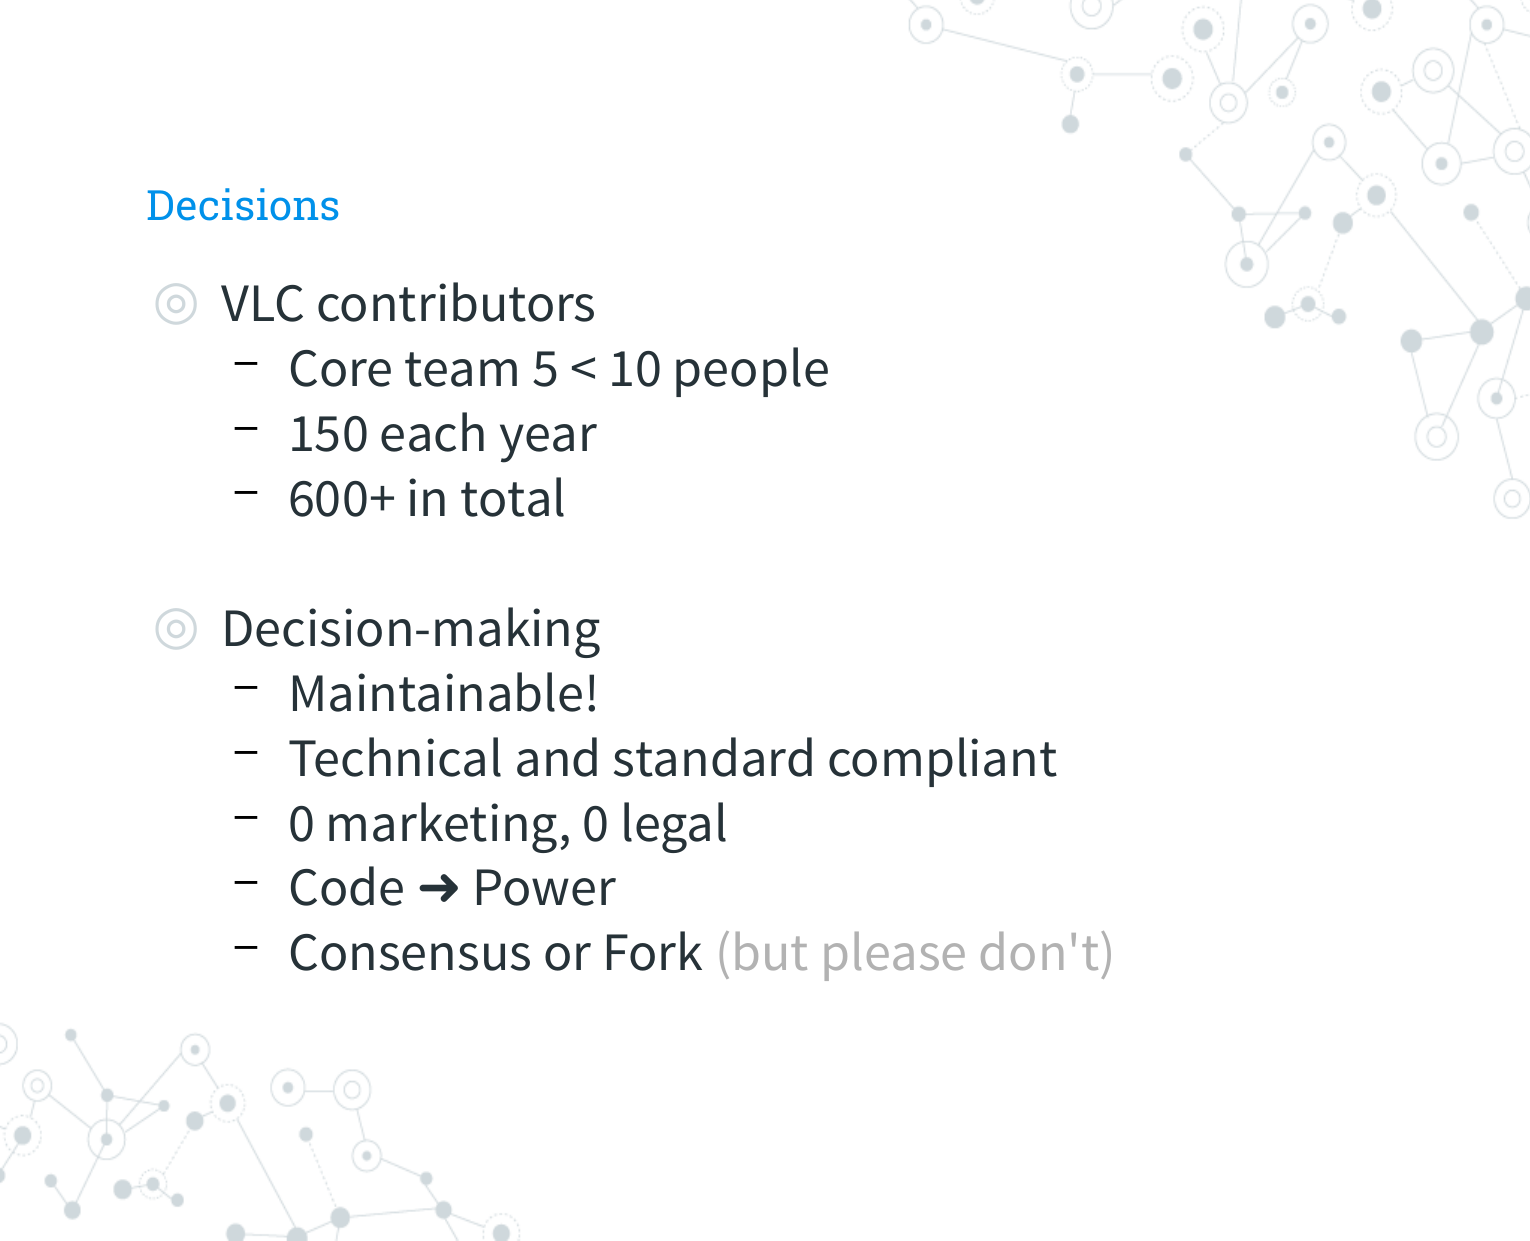

# Decisions
VLC contributors
Core team 5 < 10 people
150 each year
600+ in total
Decision-making
Maintainable!
Technical and standard compliant
0 marketing, 0 legal
Code ➜ Power
Consensus or Fork (but please don't)